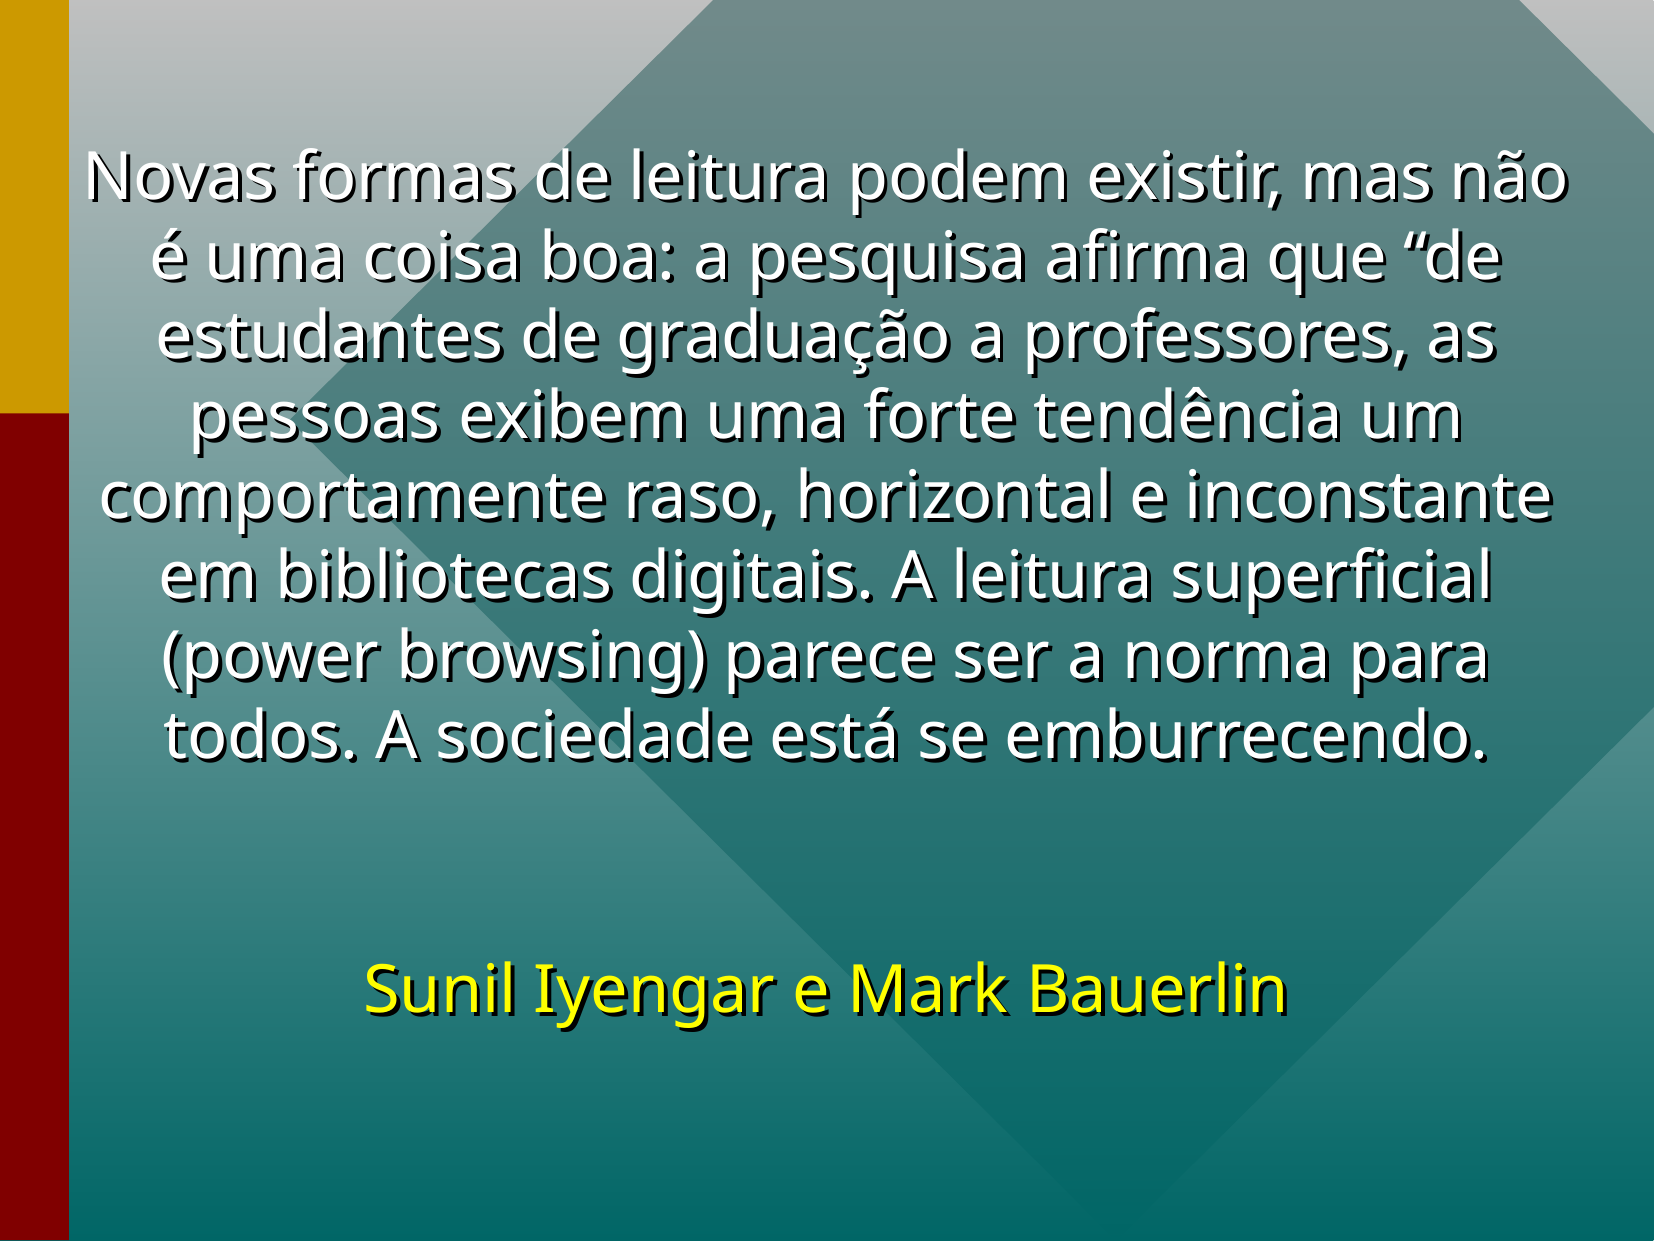

# Novas formas de leitura podem existir, mas não é uma coisa boa: a pesquisa afirma que “de estudantes de graduação a professores, as pessoas exibem uma forte tendência um comportamente raso, horizontal e inconstante em bibliotecas digitais. A leitura superficial (power browsing) parece ser a norma para todos. A sociedade está se emburrecendo.
Sunil Iyengar e Mark Bauerlin